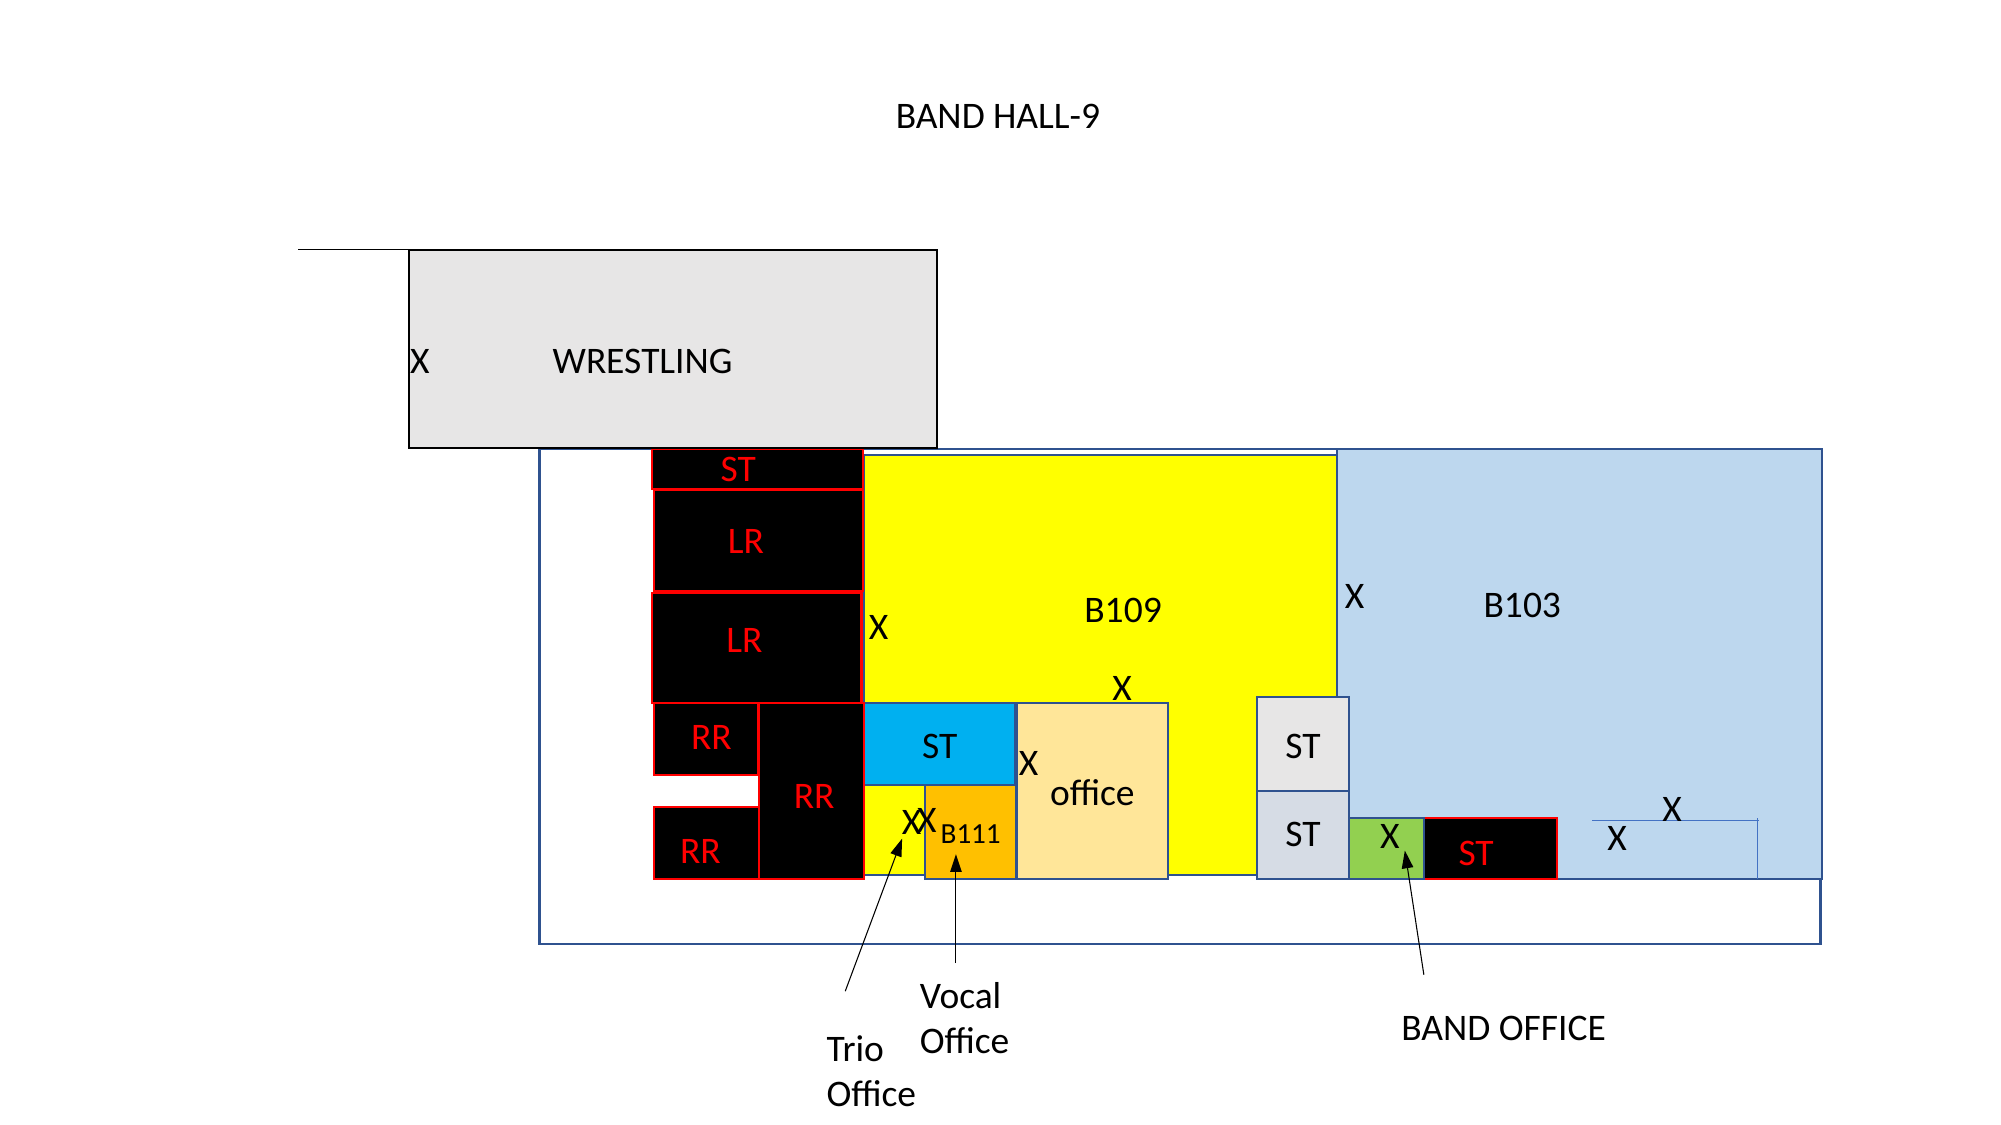

BAND HALL-9
X
WRESTLING
ST
LR
X
B103
B109
X
LR
X
ST
ST
office
RR
X
RR
X
B111
ST
X
X
X
X
RR
ST
Vocal Office
BAND OFFICE
Trio
Office